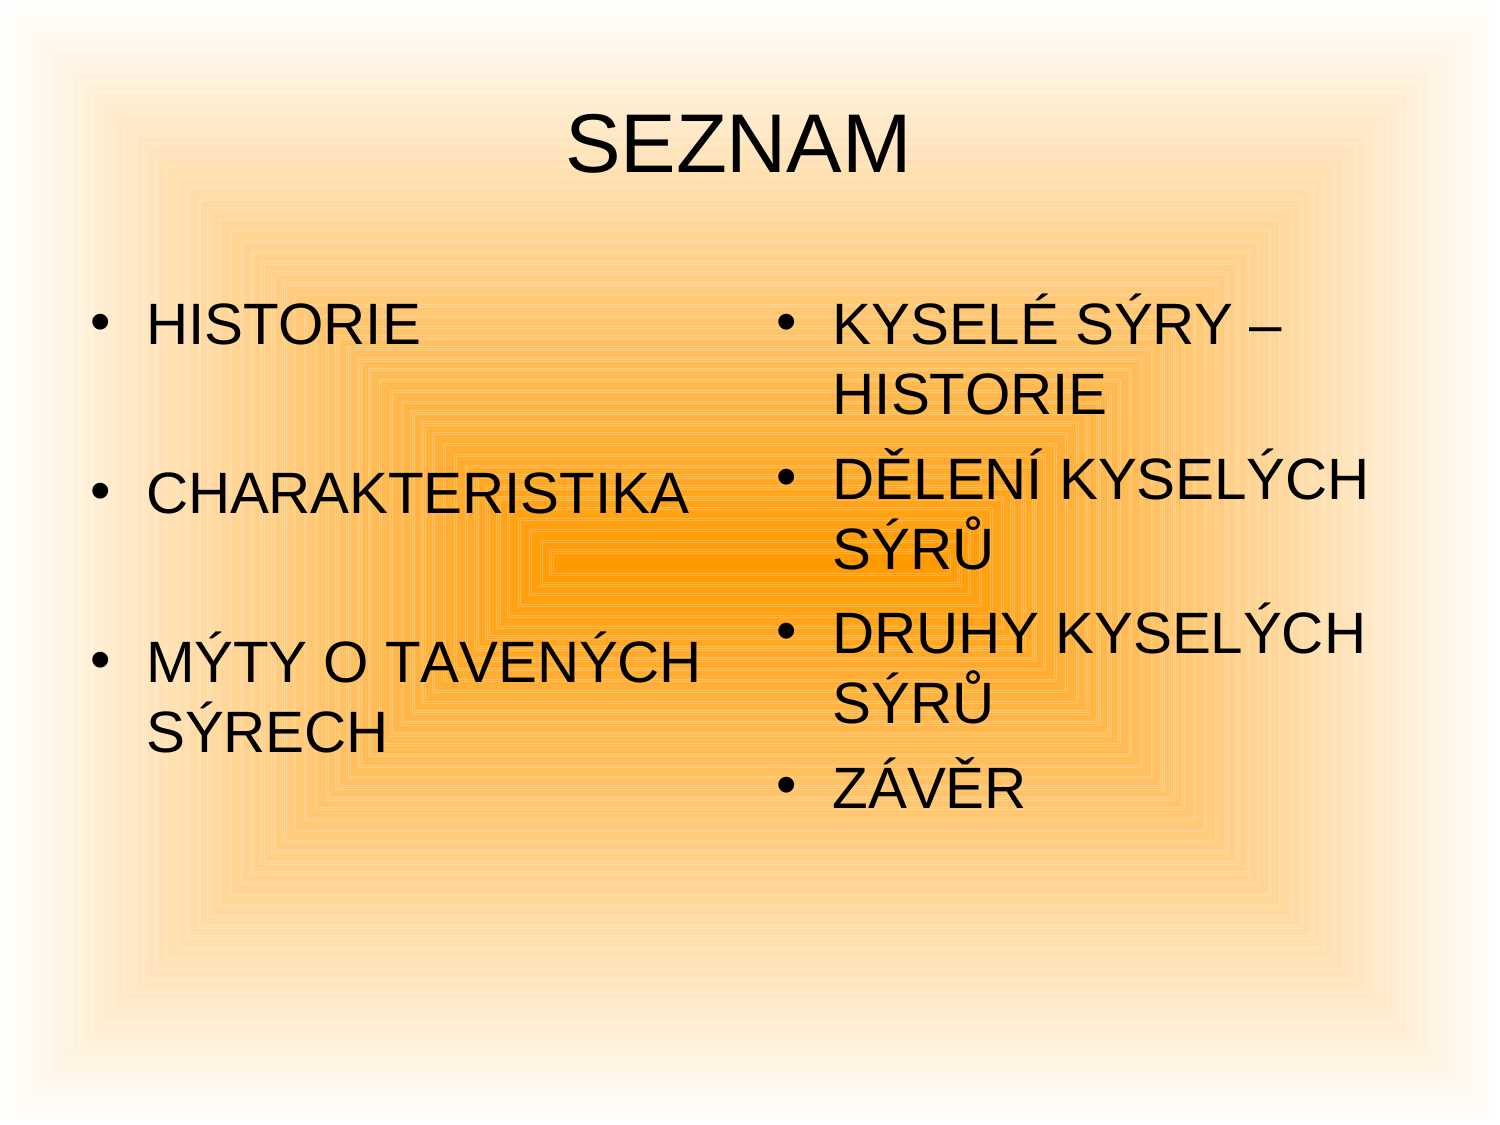

# SEZNAM
HISTORIE
CHARAKTERISTIKA
MÝTY O TAVENÝCH SÝRECH
KYSELÉ SÝRY –HISTORIE
DĚLENÍ KYSELÝCH SÝRŮ
DRUHY KYSELÝCH SÝRŮ
ZÁVĚR